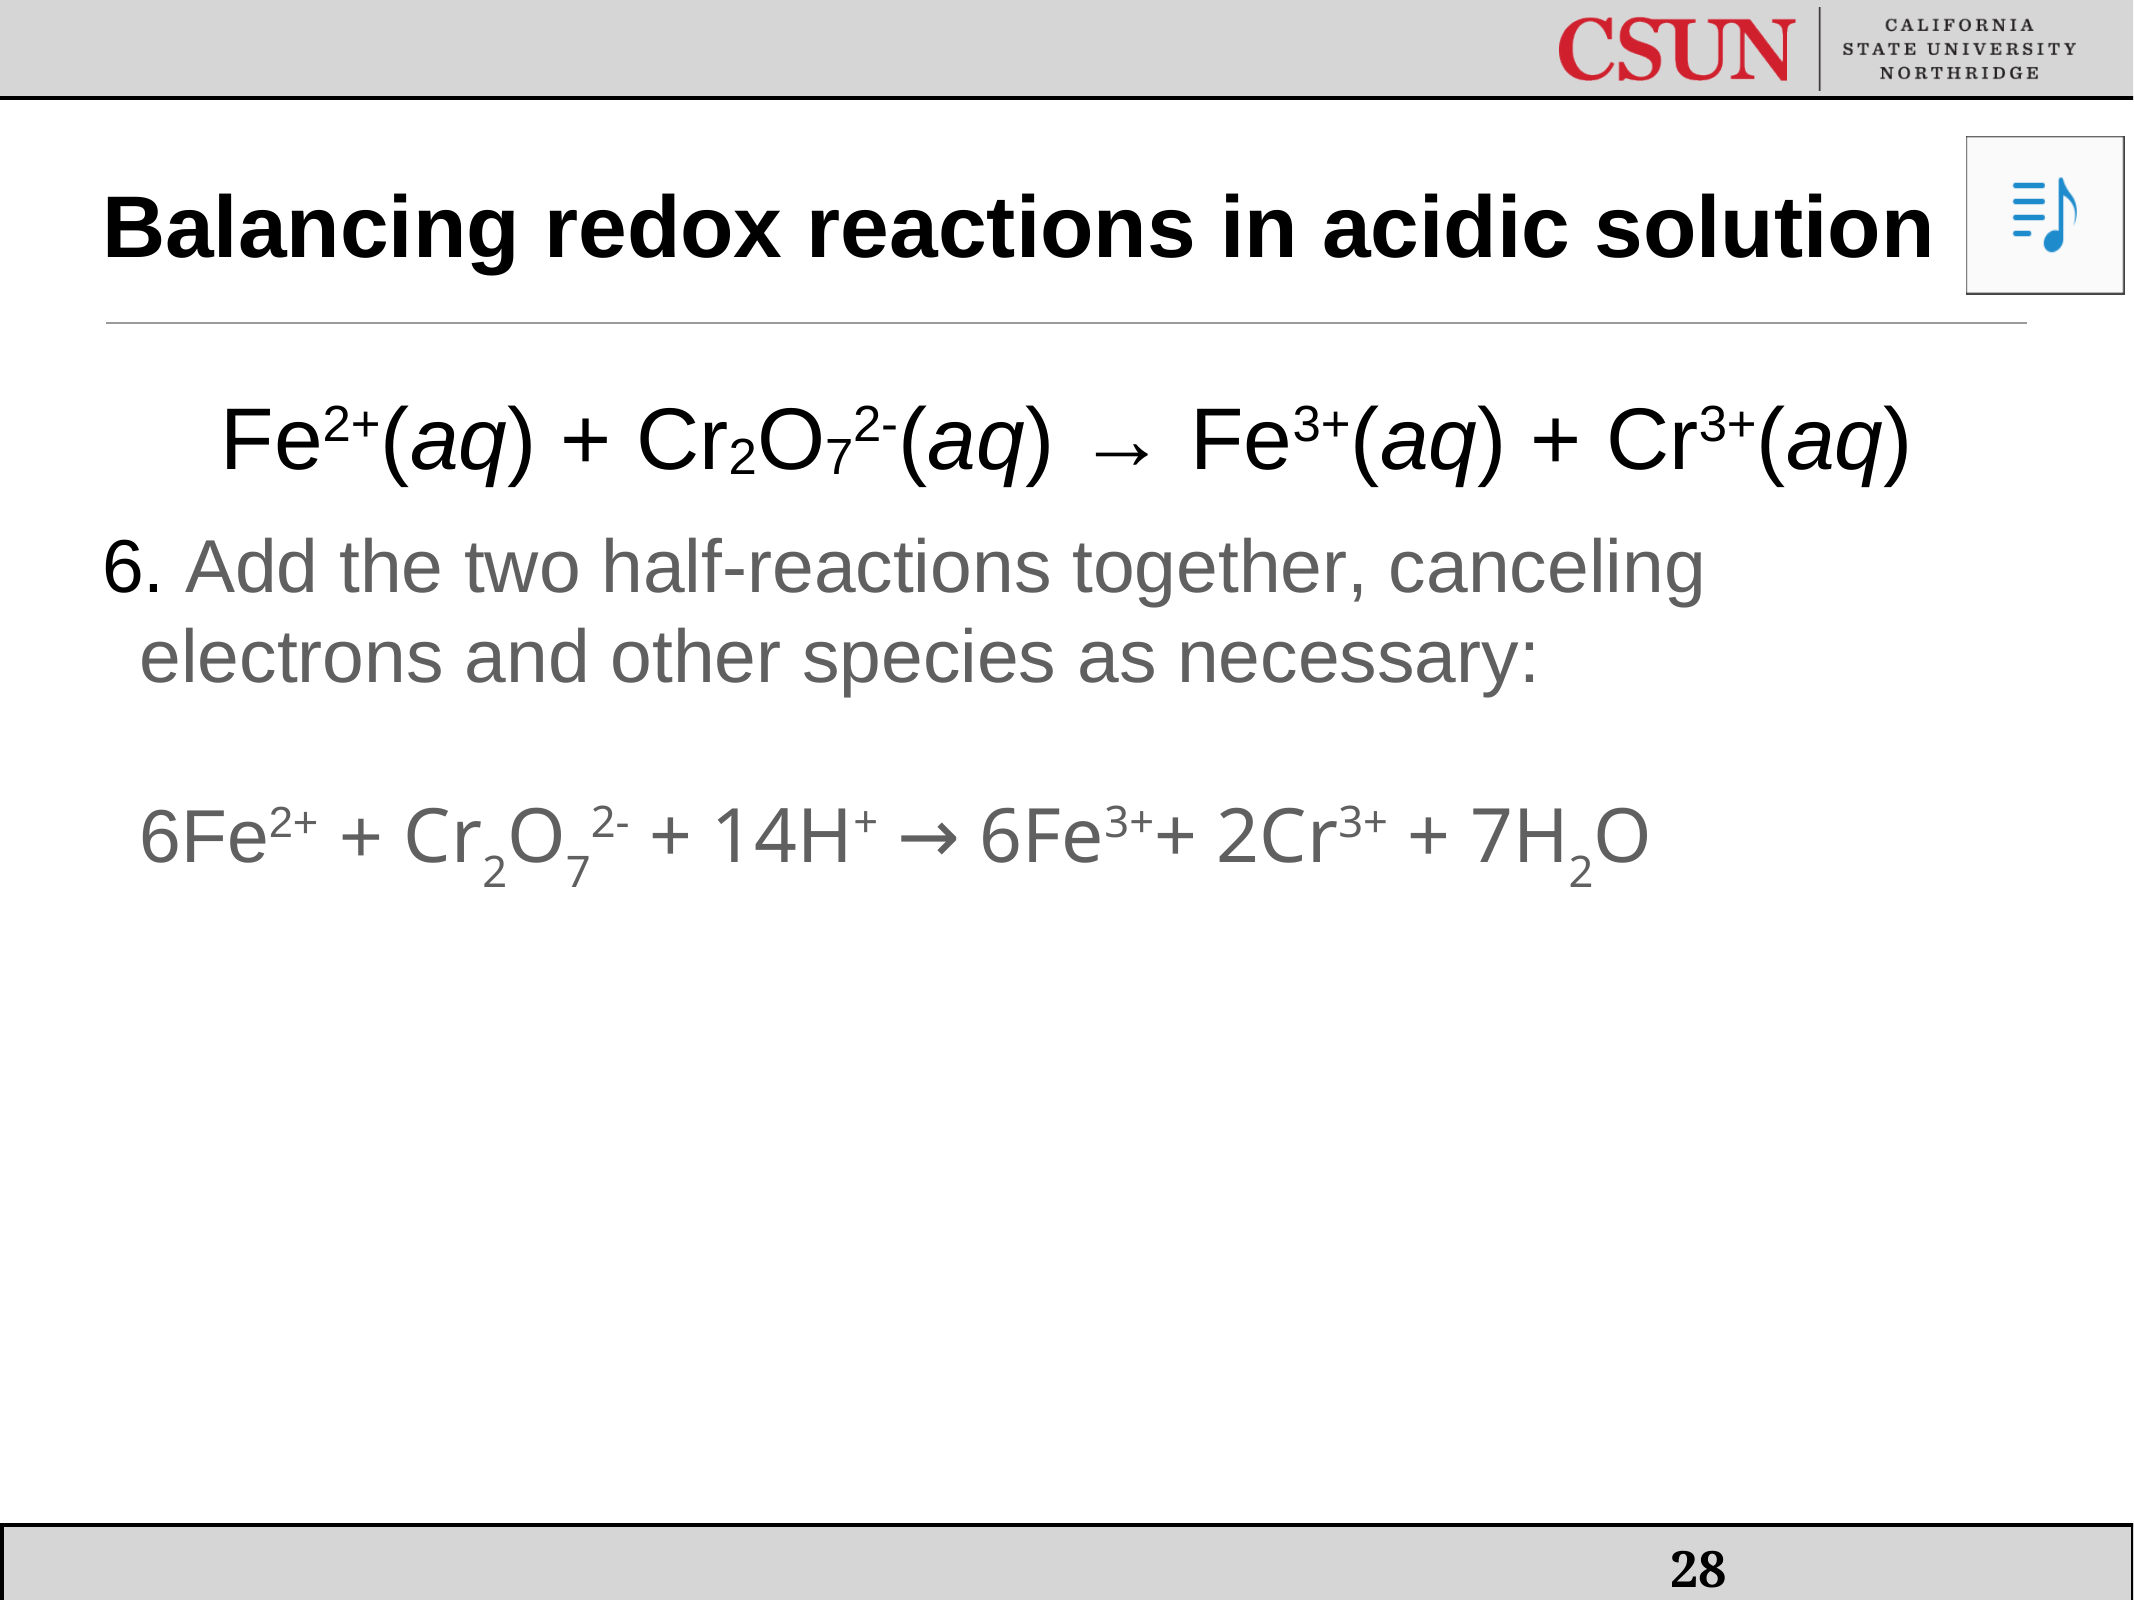

# Balancing redox reactions in acidic solution
Fe2+(aq) + Cr2O72-(aq) → Fe3+(aq) + Cr3+(aq)
 Add the two half-reactions together, canceling electrons and other species as necessary:
6Fe2+ + Cr2O72- + 14H+ → 6Fe3++ 2Cr3+ + 7H2O
28